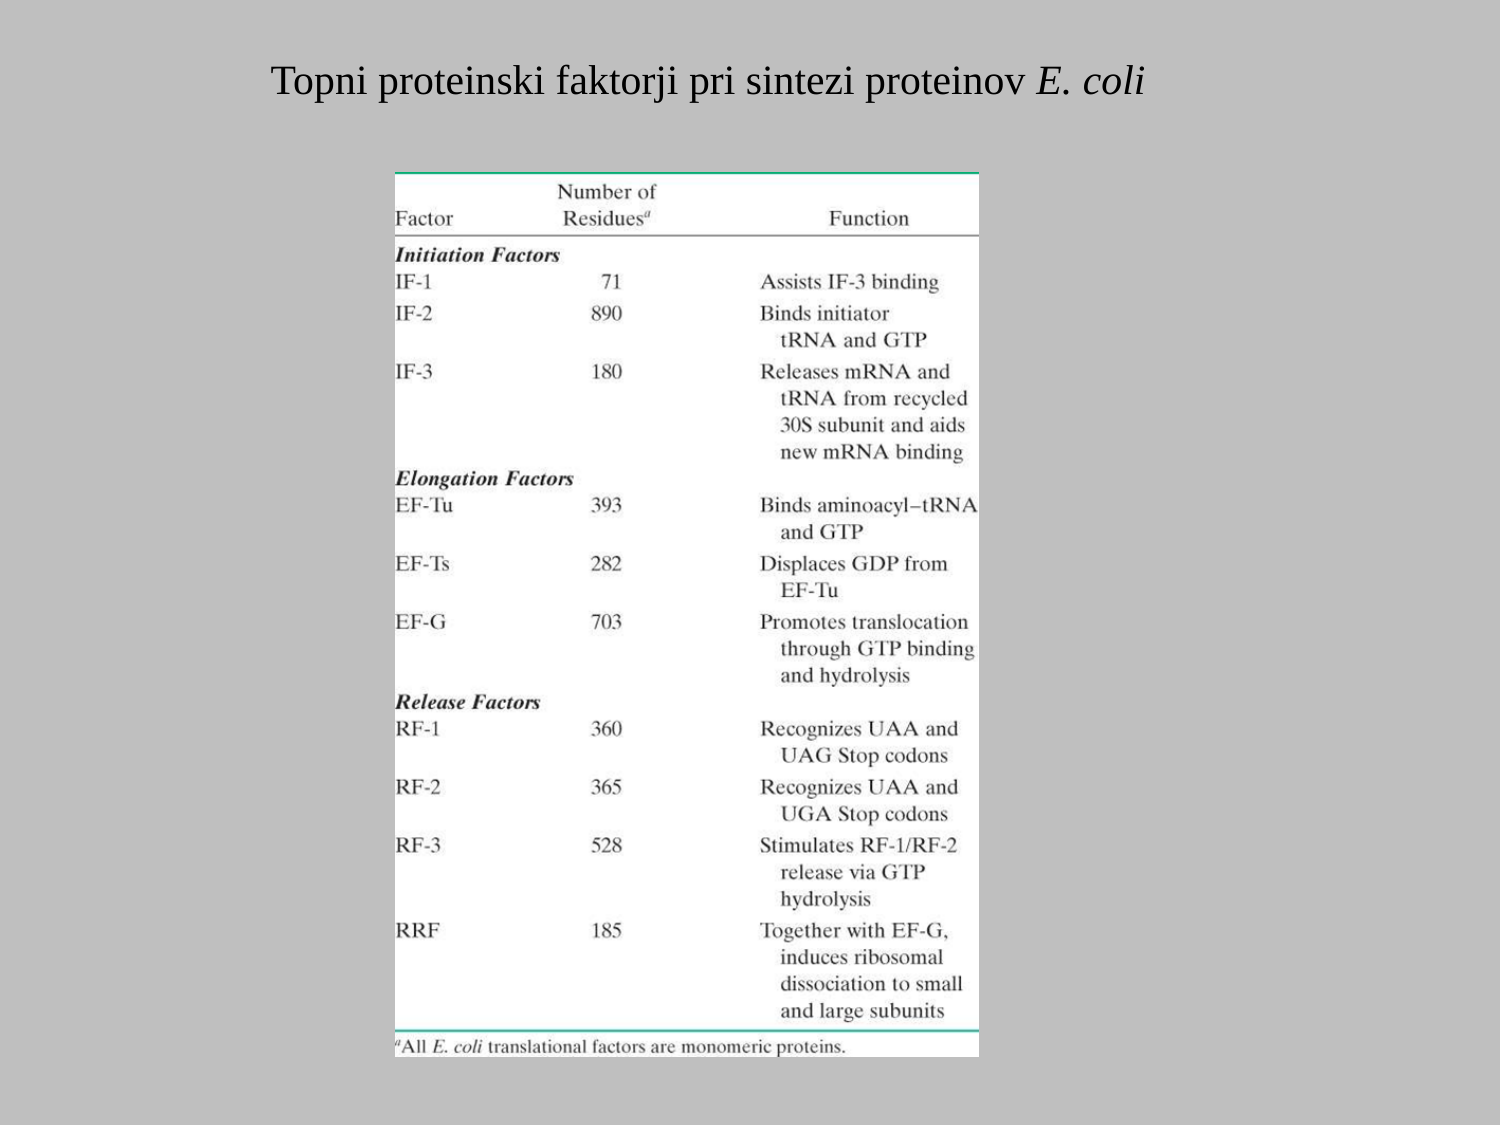

Topni proteinski faktorji pri sintezi proteinov E. coli